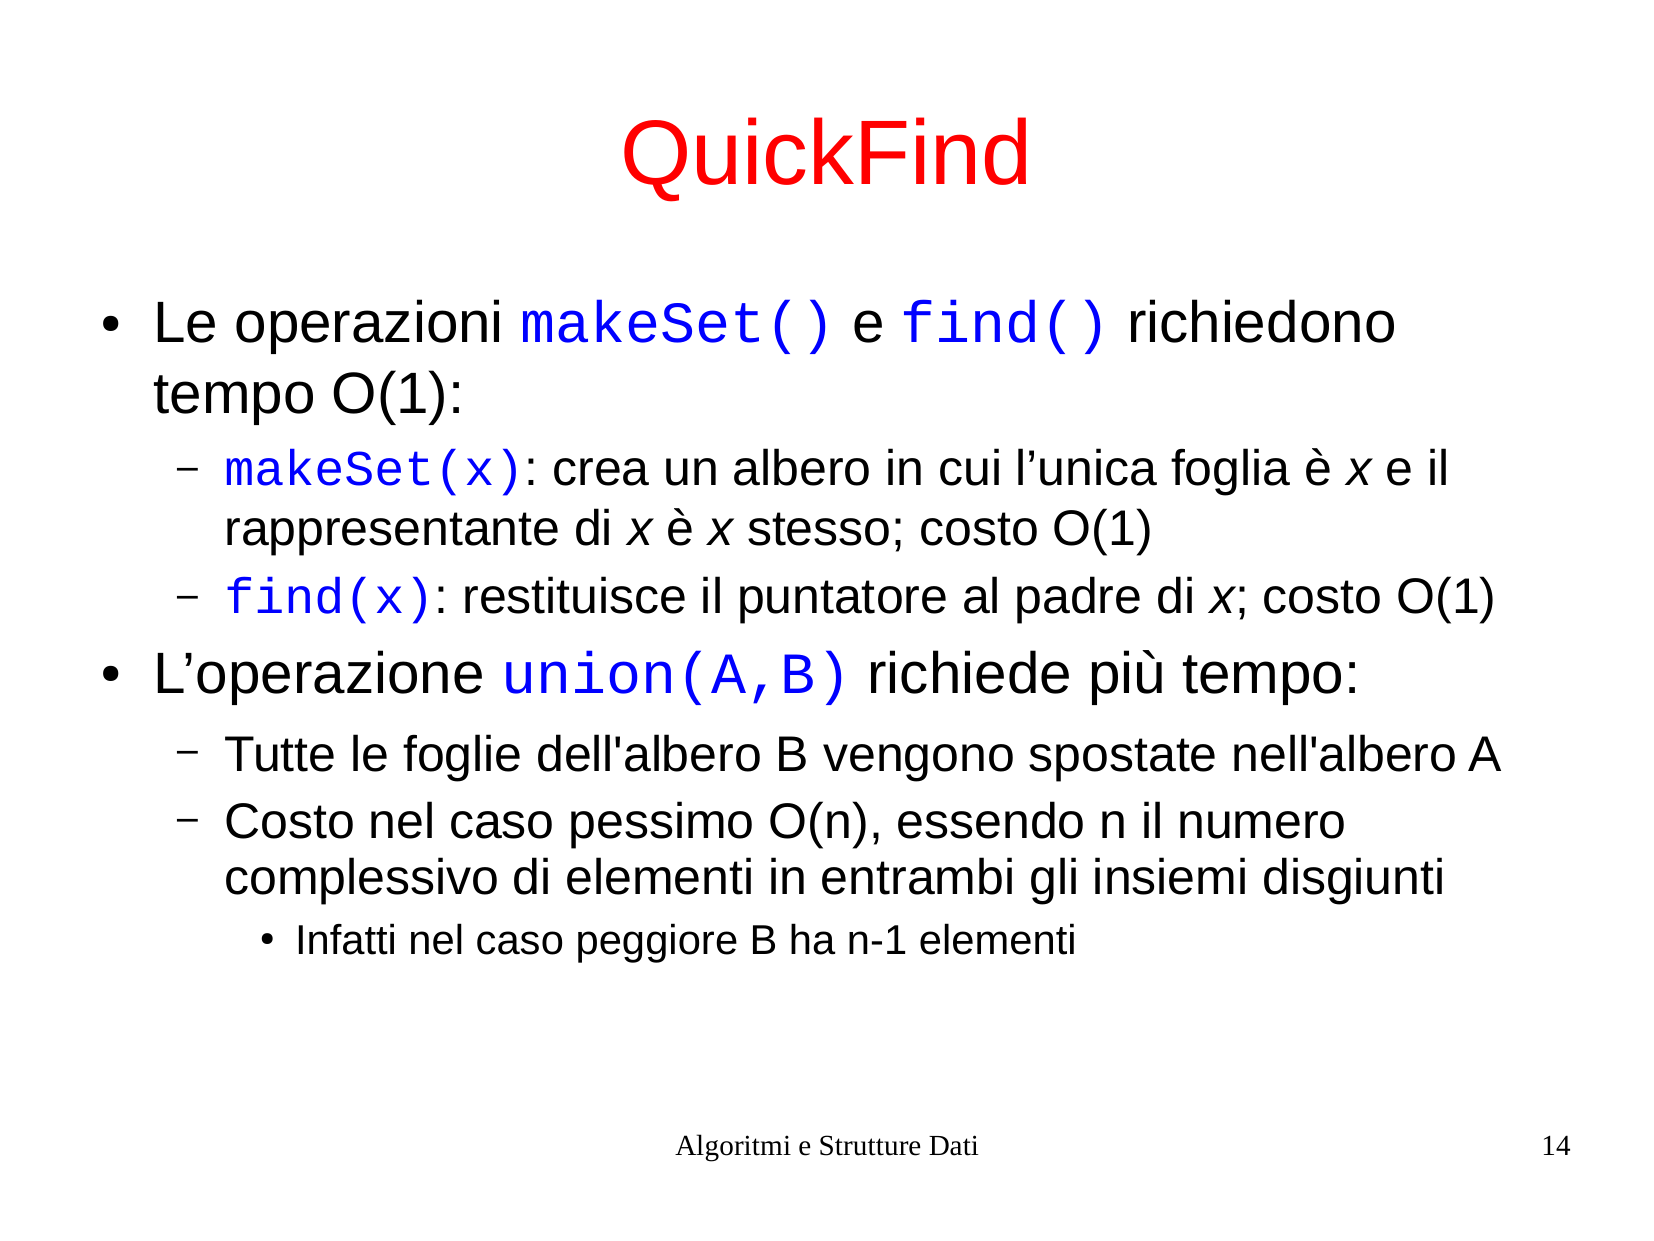

# QuickFind
Le operazioni makeSet() e find() richiedono tempo O(1):
makeSet(x): crea un albero in cui l’unica foglia è x e il rappresentante di x è x stesso; costo O(1)
find(x): restituisce il puntatore al padre di x; costo O(1)
L’operazione union(A,B) richiede più tempo:
Tutte le foglie dell'albero B vengono spostate nell'albero A
Costo nel caso pessimo O(n), essendo n il numero complessivo di elementi in entrambi gli insiemi disgiunti
Infatti nel caso peggiore B ha n-1 elementi
Algoritmi e Strutture Dati
14